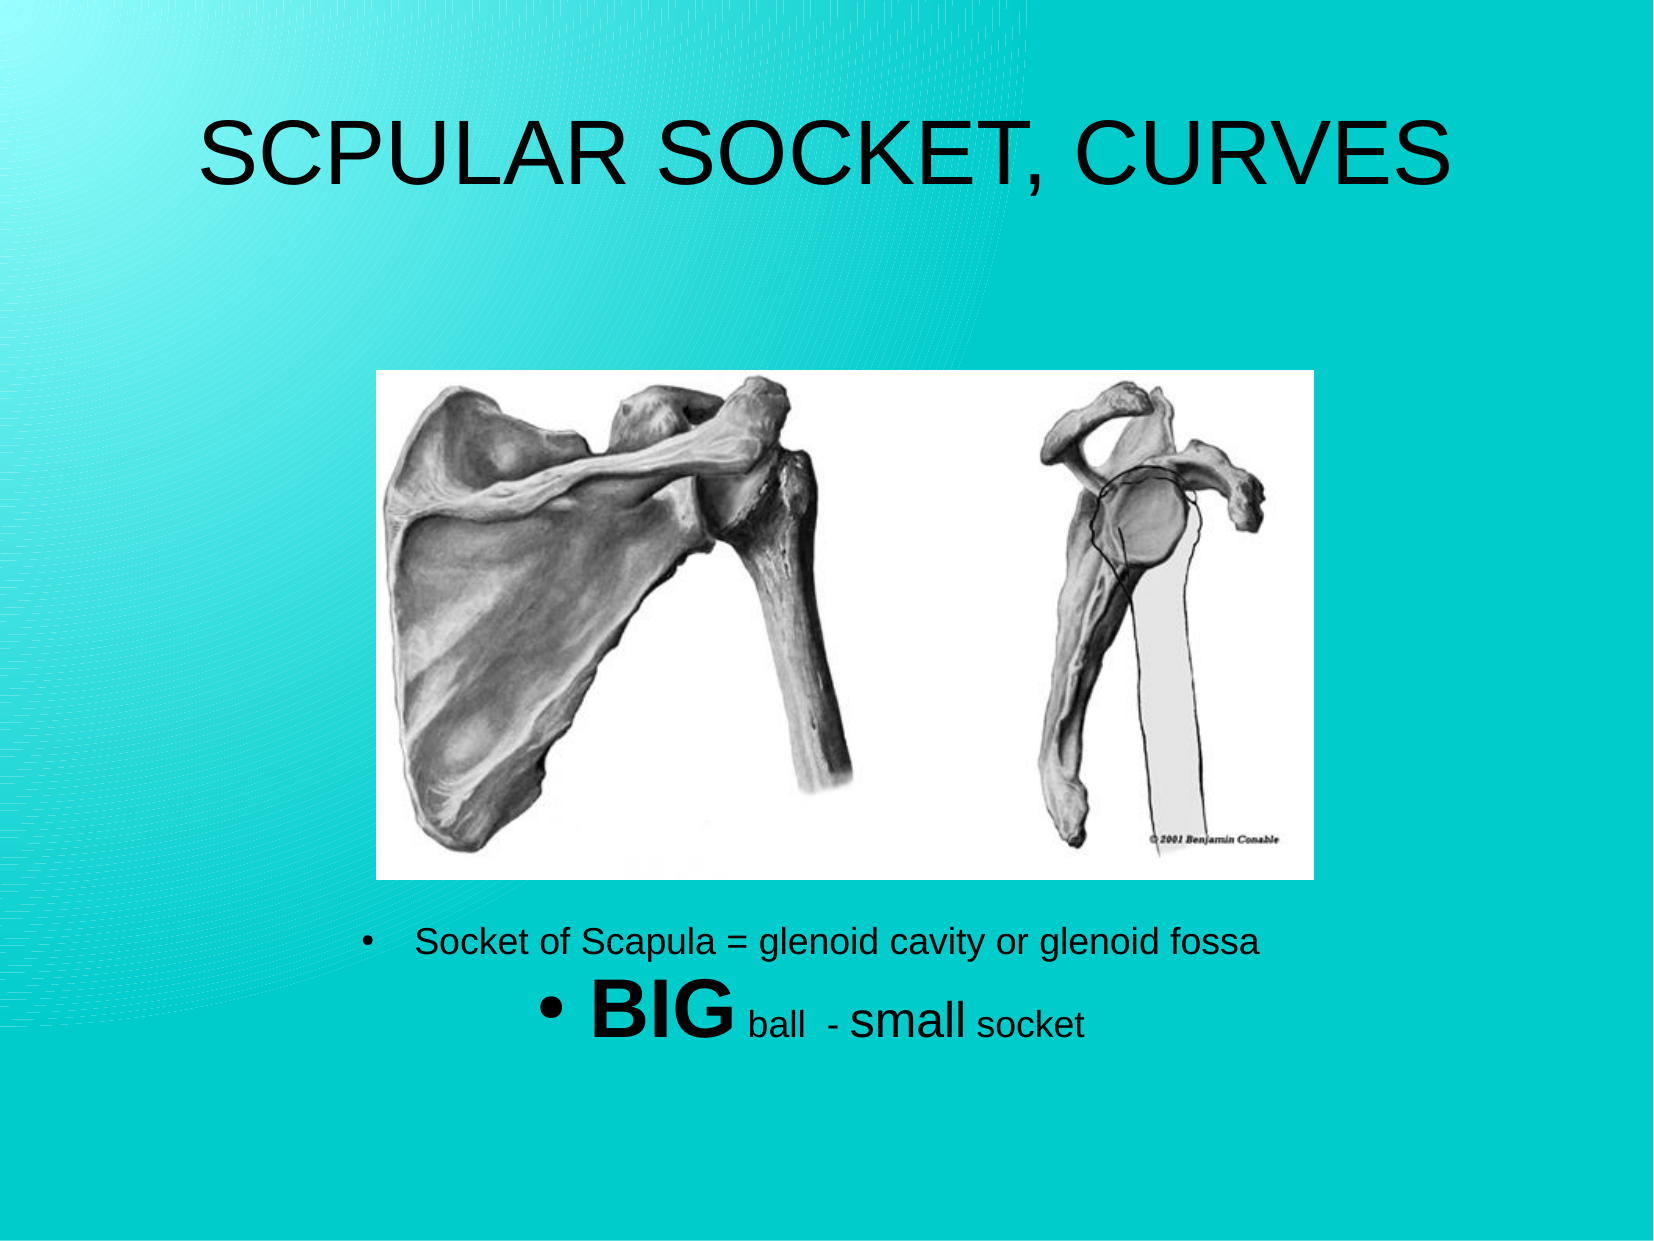

# SCPULAR SOCKET, CURVES
Socket of Scapula = glenoid cavity or glenoid fossa
BIG ball - small socket